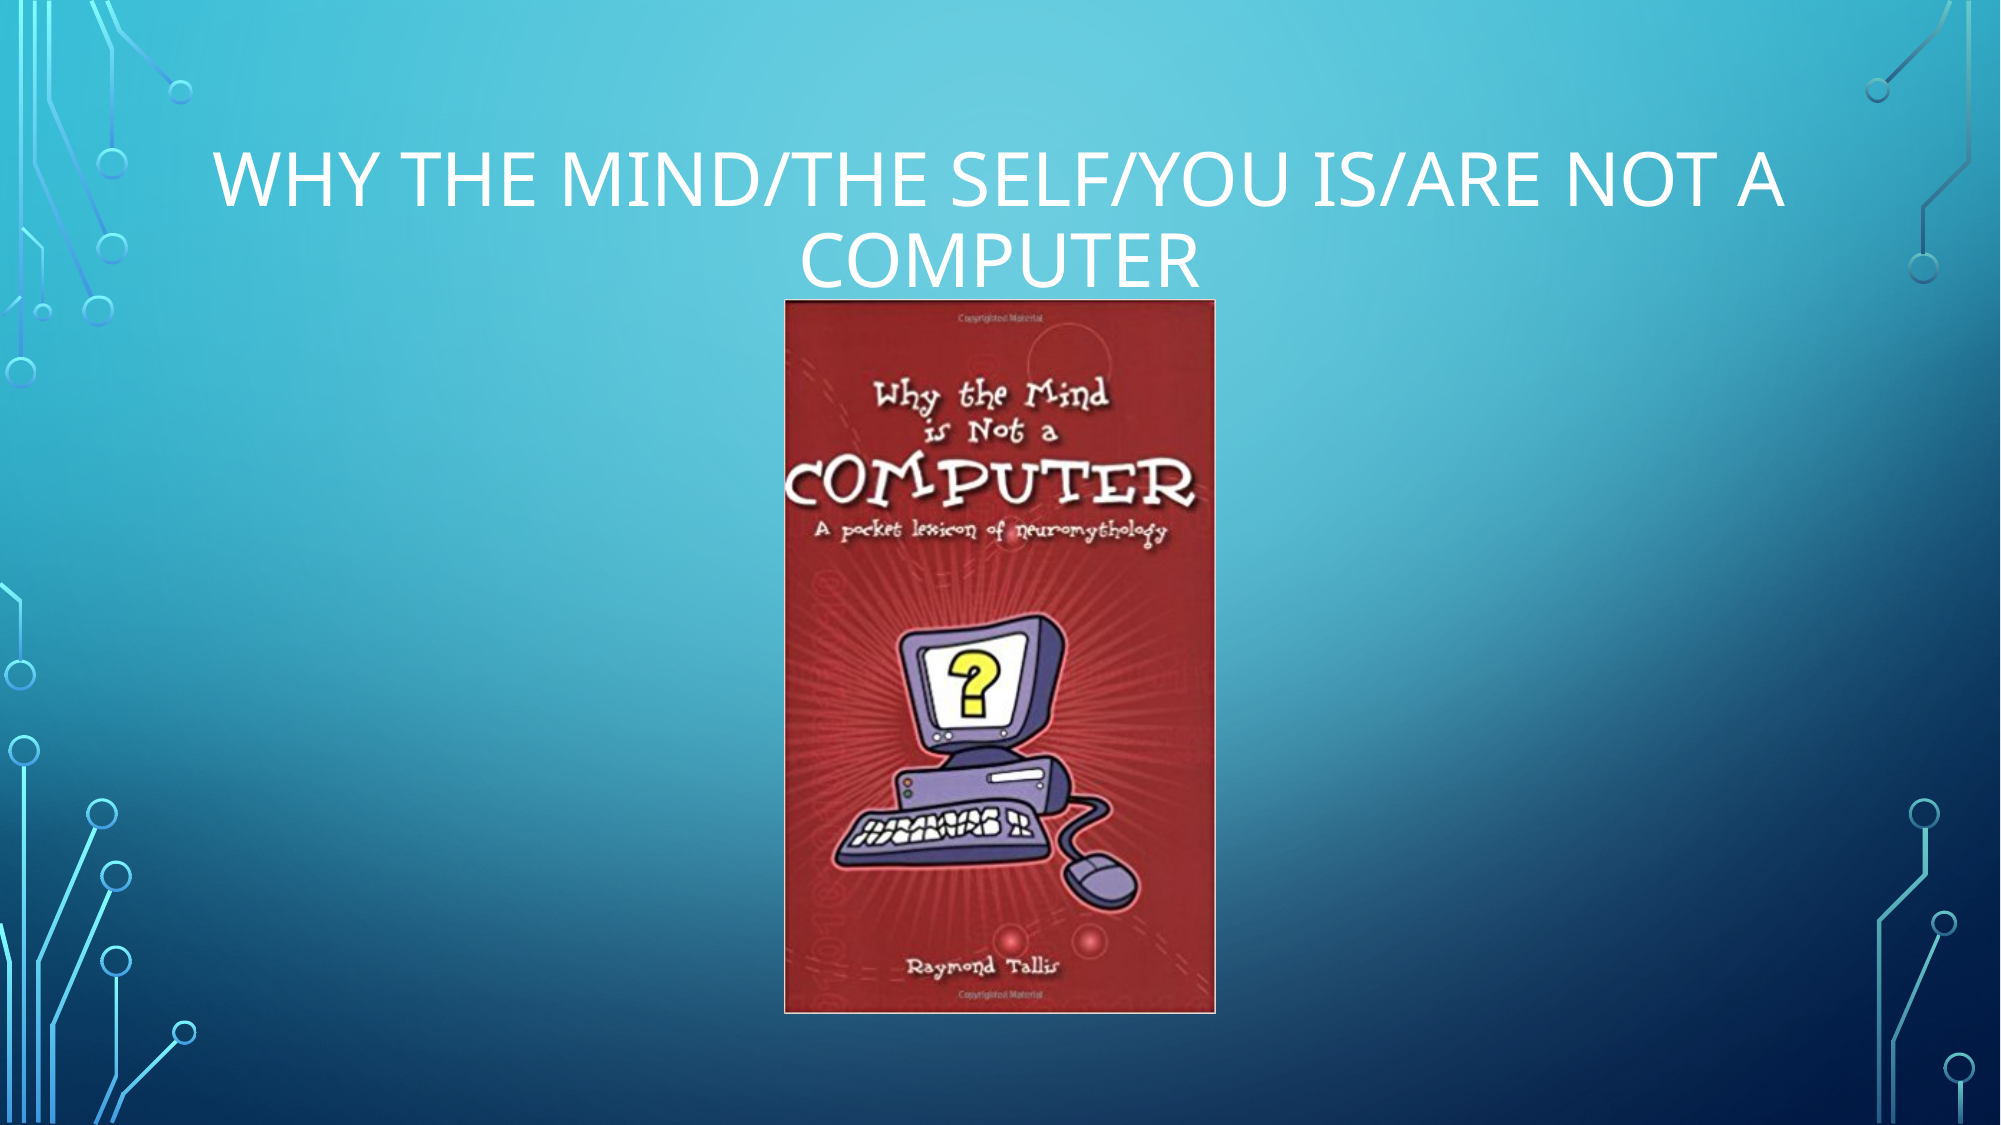

# Why the Mind/the Self/You is/are not a computer